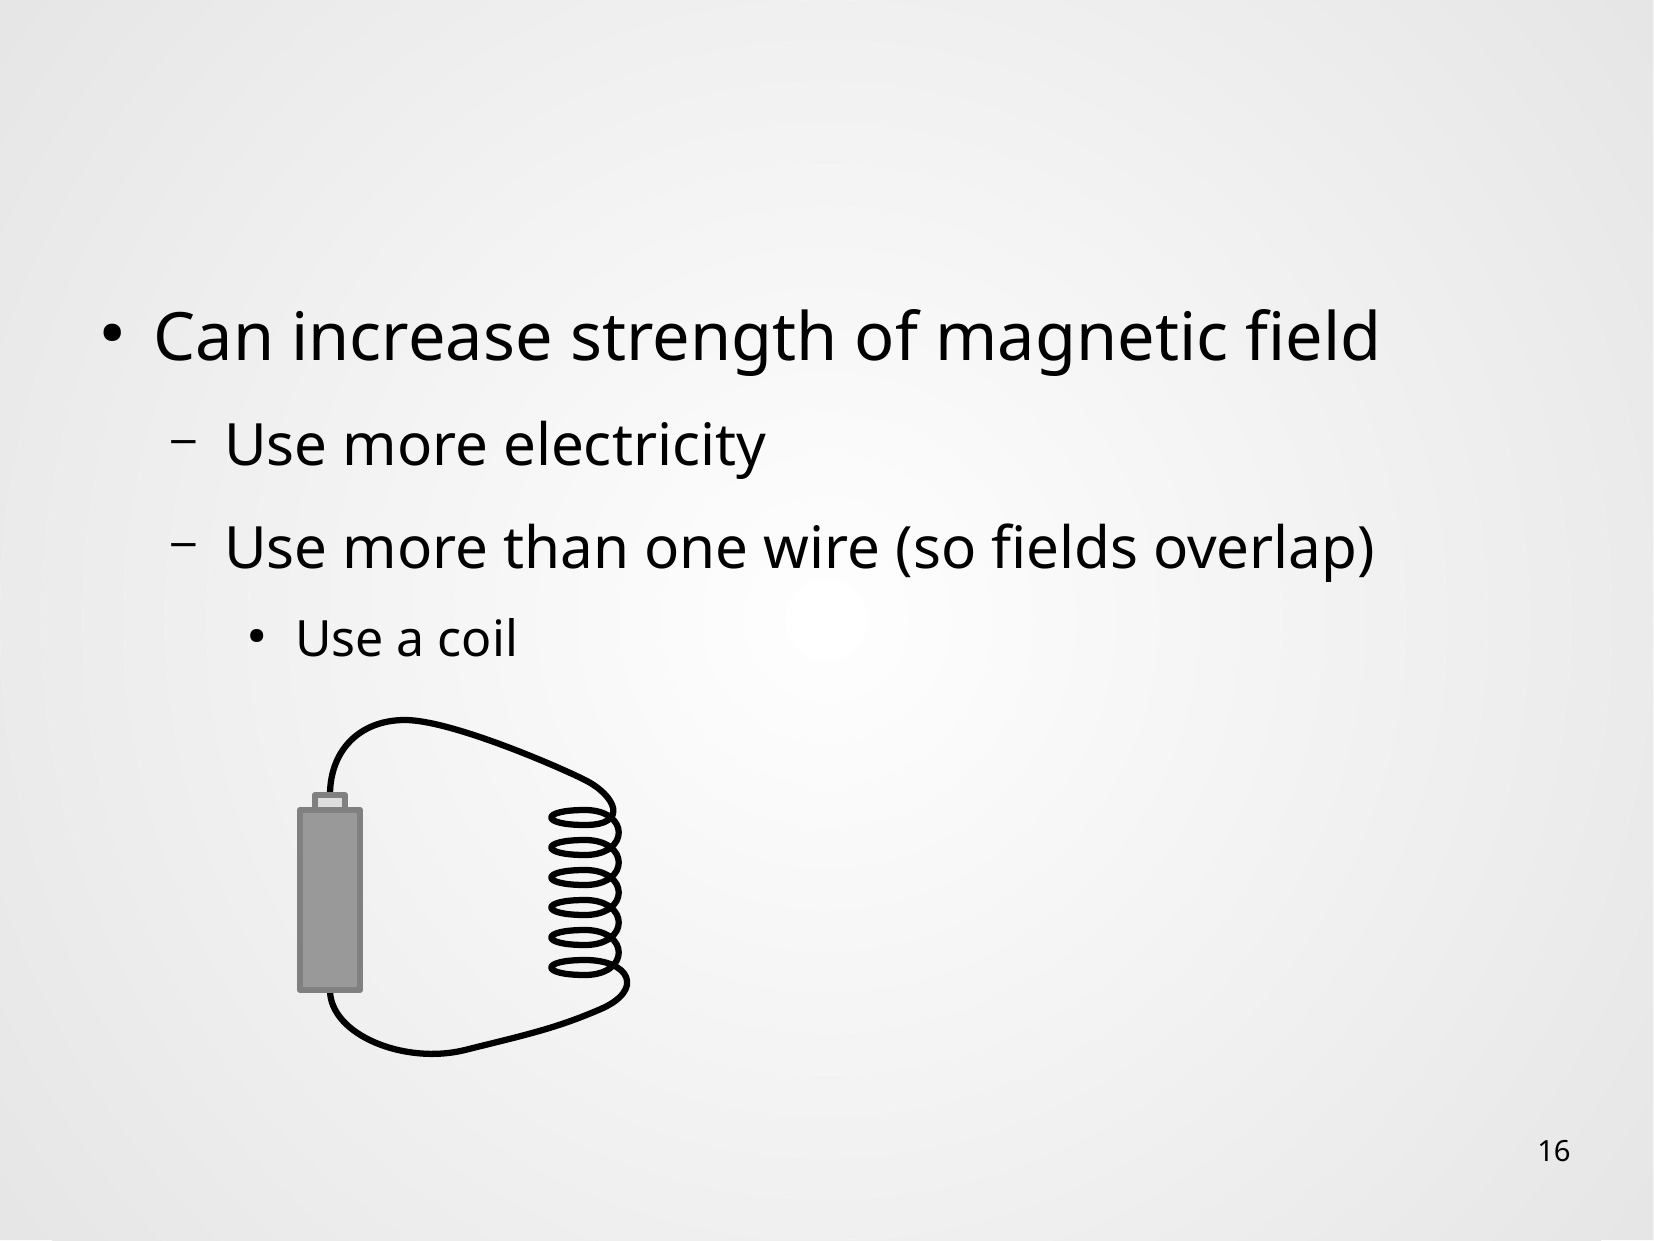

#
Can increase strength of magnetic field
Use more electricity
Use more than one wire (so fields overlap)
Use a coil
16